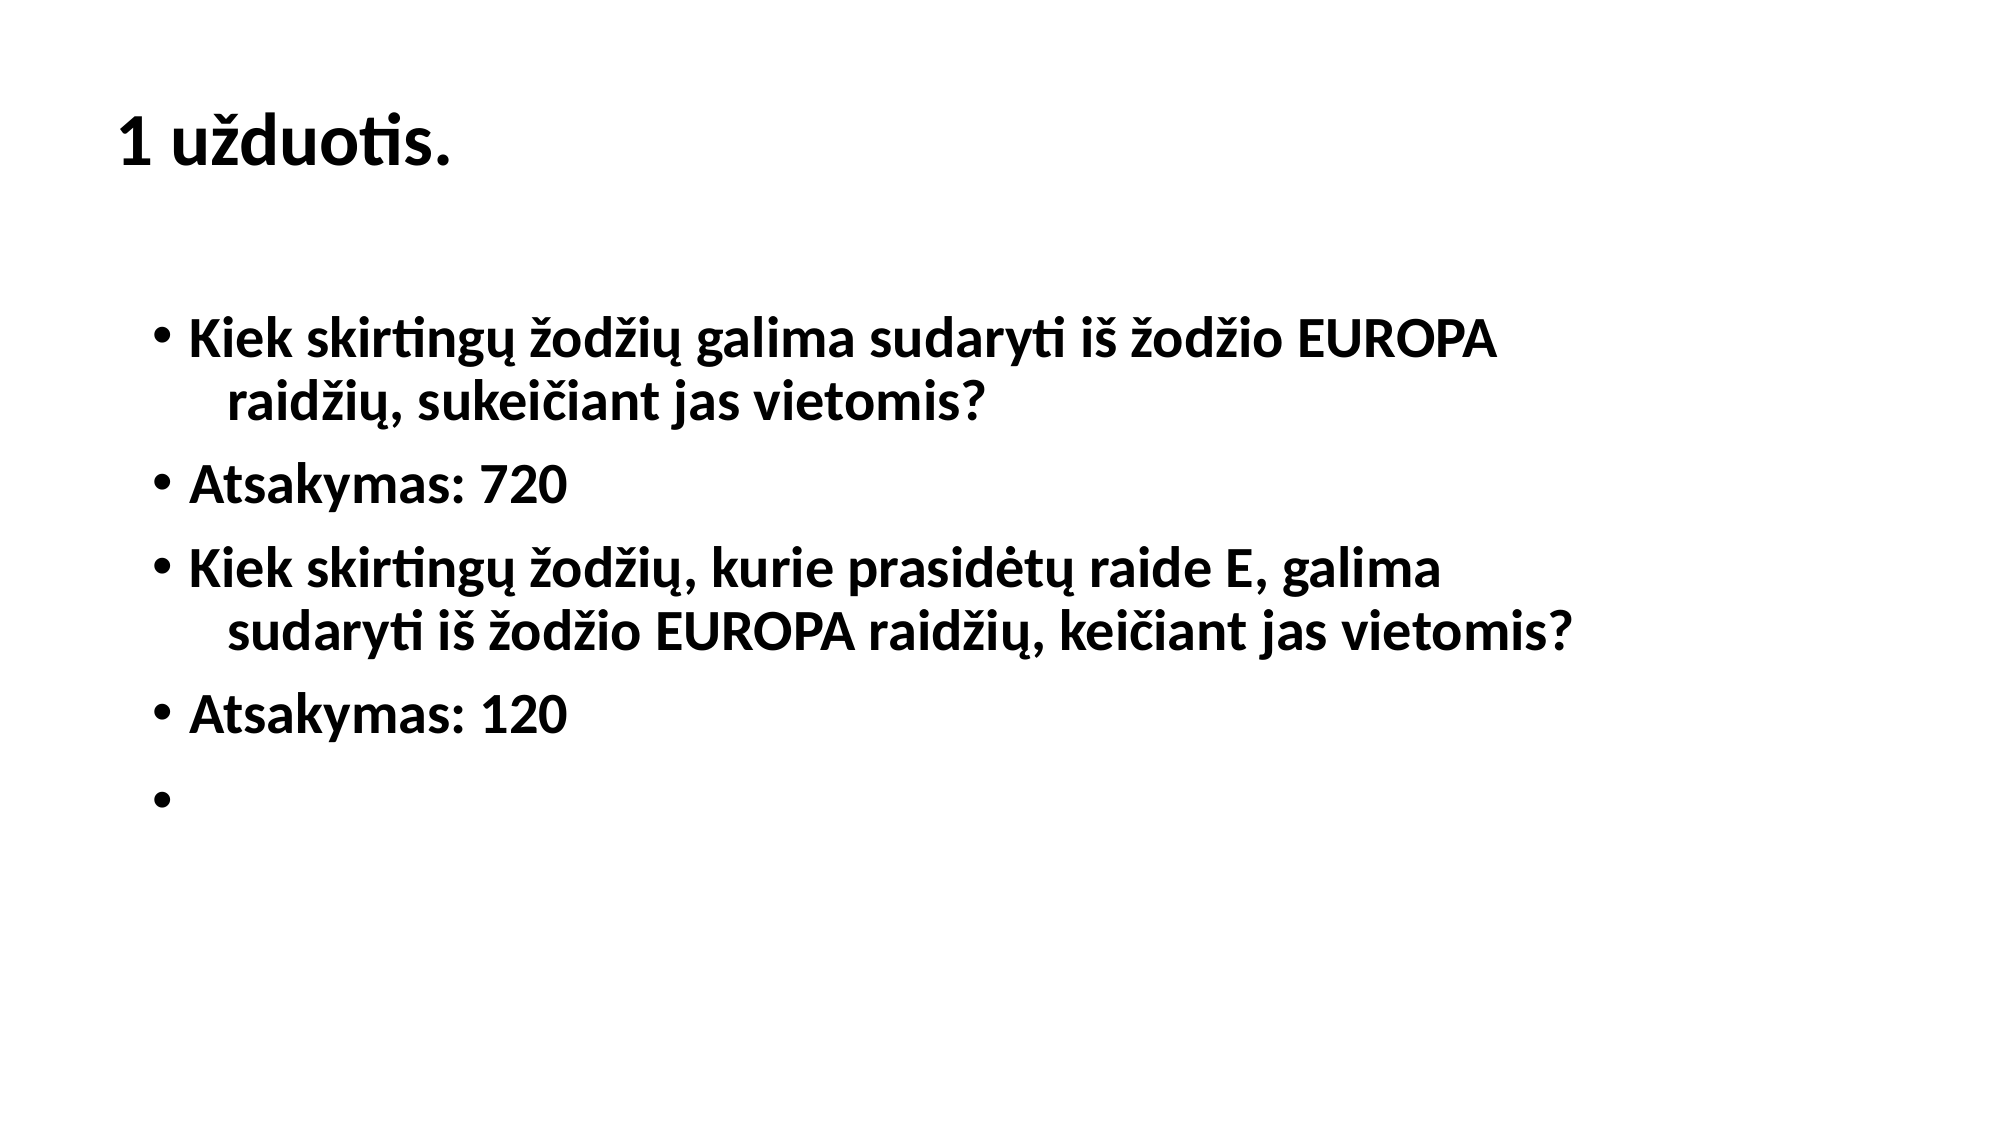

# 1 užduotis.
Kiek skirtingų žodžių galima sudaryti iš žodžio EUROPA raidžių, sukeičiant jas vietomis?
Atsakymas: 720
Kiek skirtingų žodžių, kurie prasidėtų raide E, galima sudaryti iš žodžio EUROPA raidžių, keičiant jas vietomis?
Atsakymas: 120